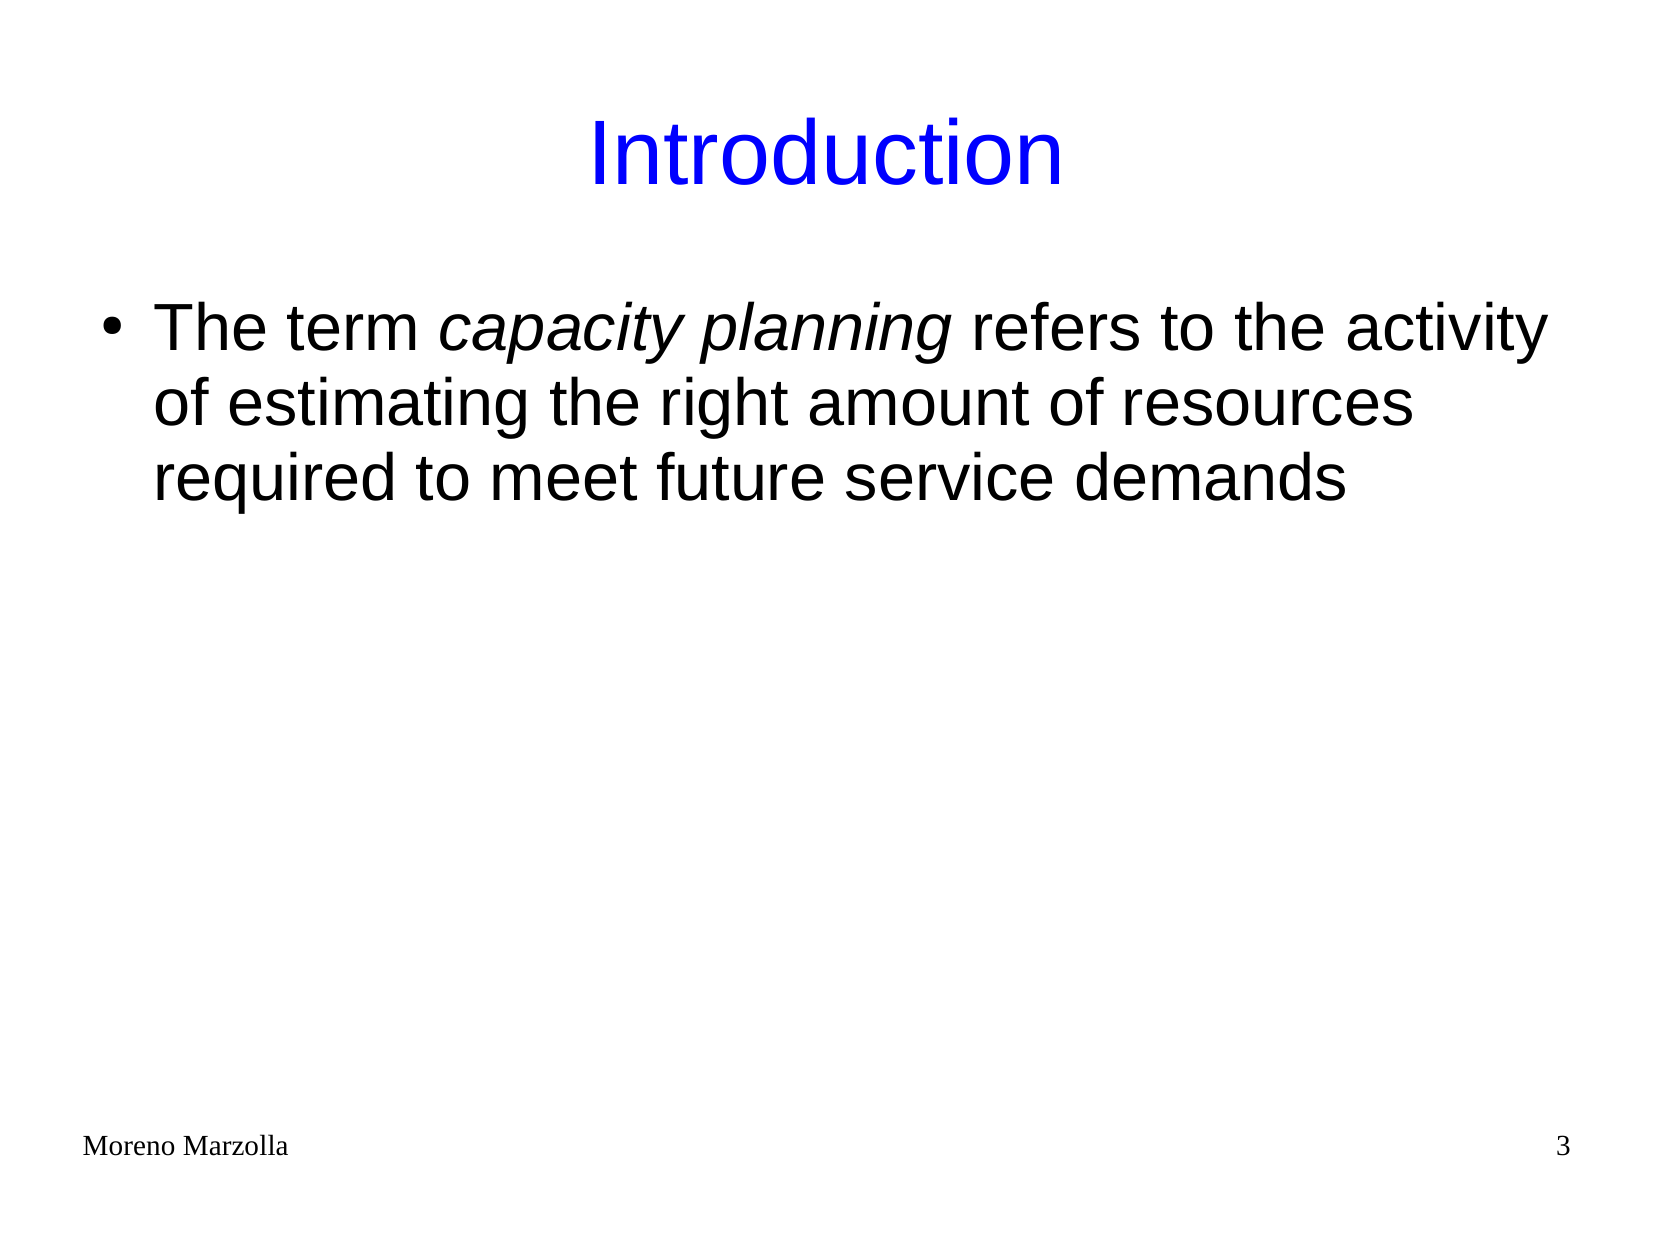

# Introduction
The term capacity planning refers to the activity of estimating the right amount of resources required to meet future service demands
Moreno Marzolla
3